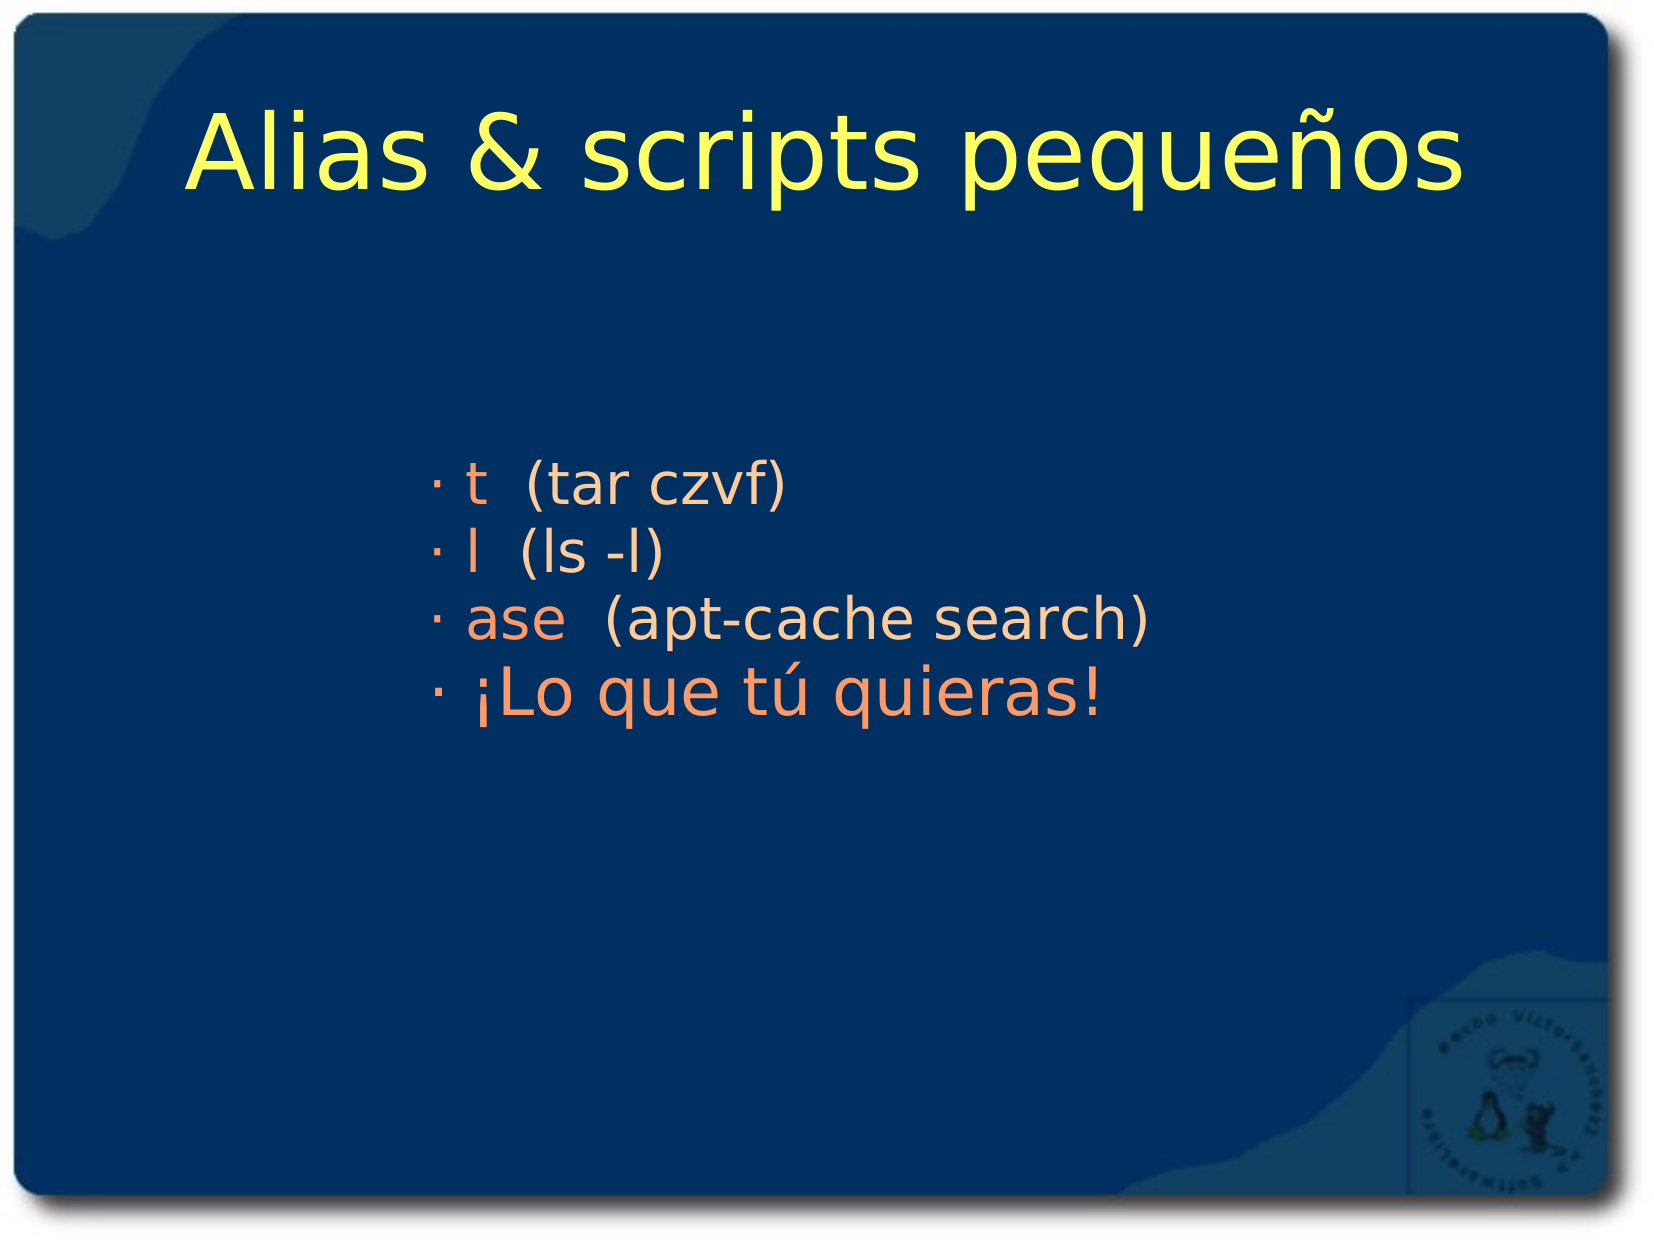

Alias & scripts pequeños
#
· t (tar czvf)
· l (ls -l)
· ase (apt-cache search)
· ¡Lo que tú quieras!